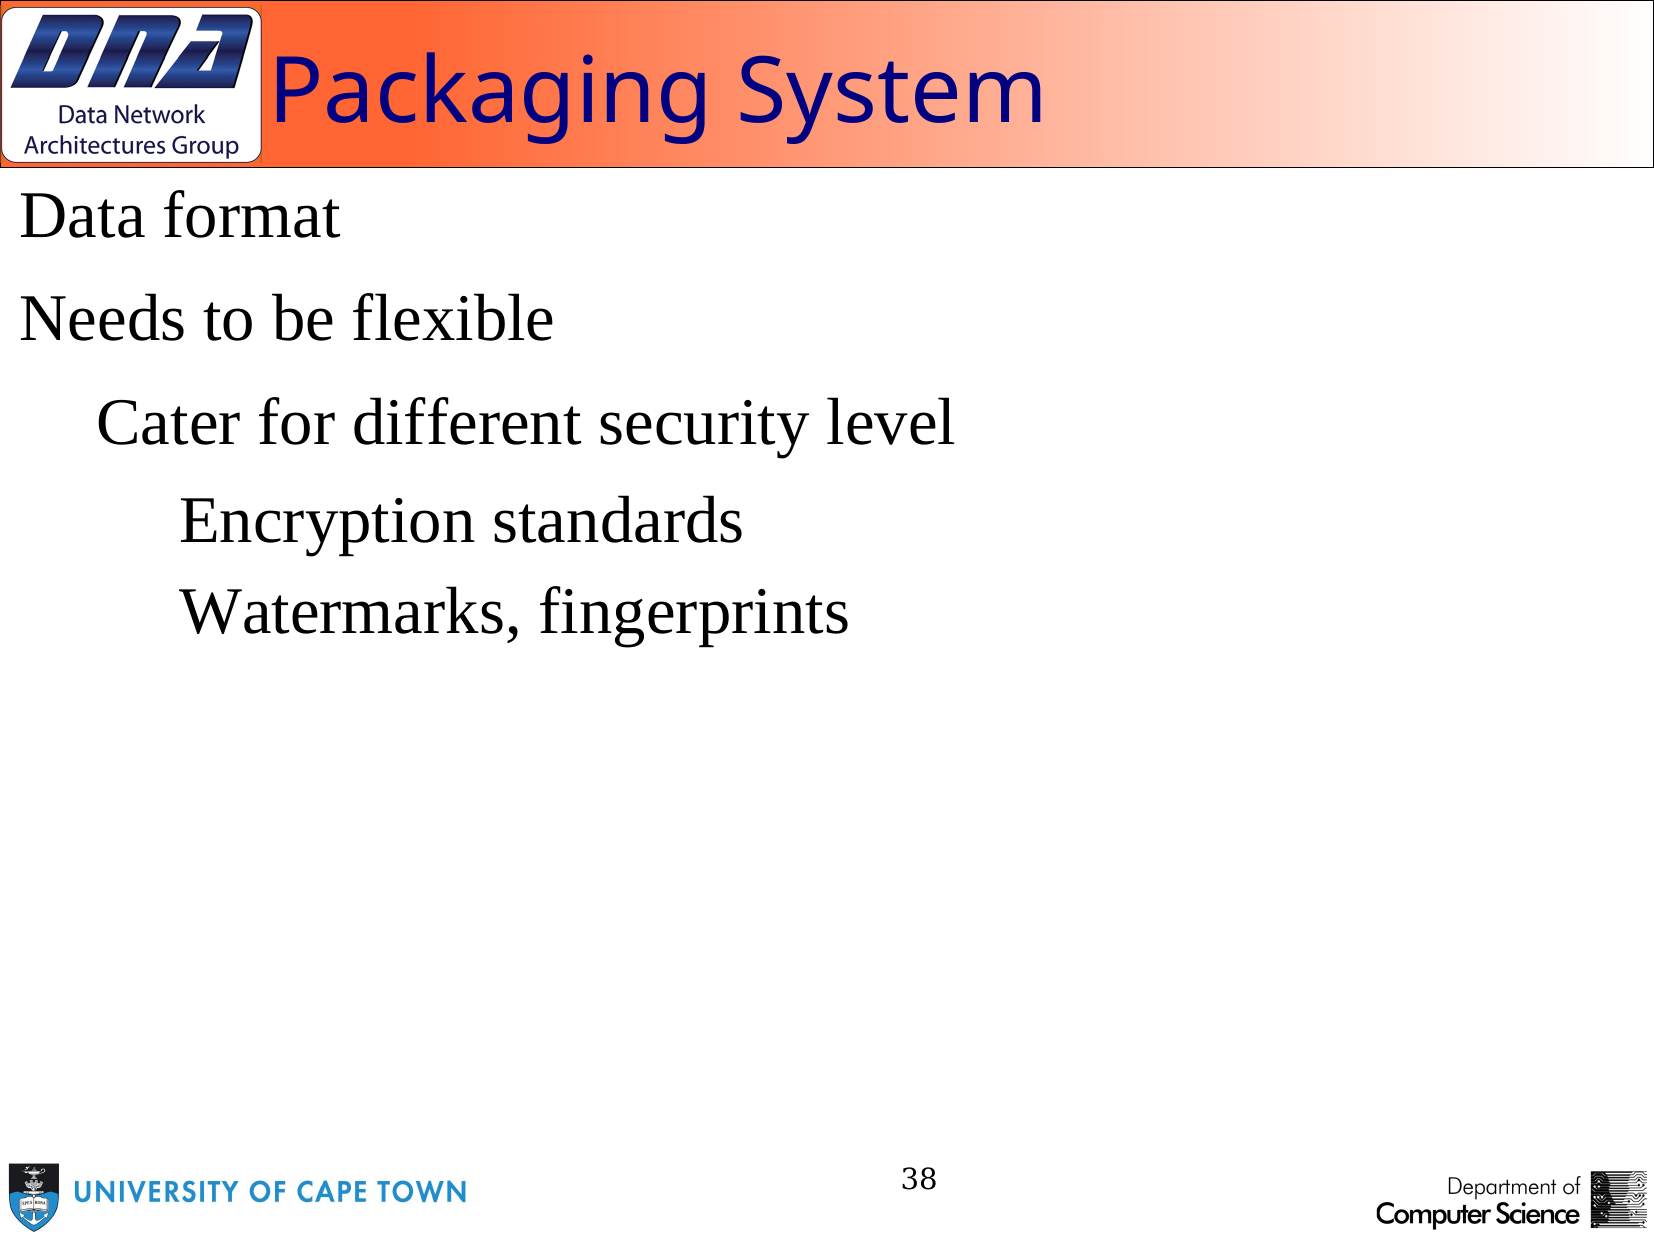

# Packaging System
Data format
Needs to be flexible
Cater for different security level
Encryption standards
Watermarks, fingerprints
38